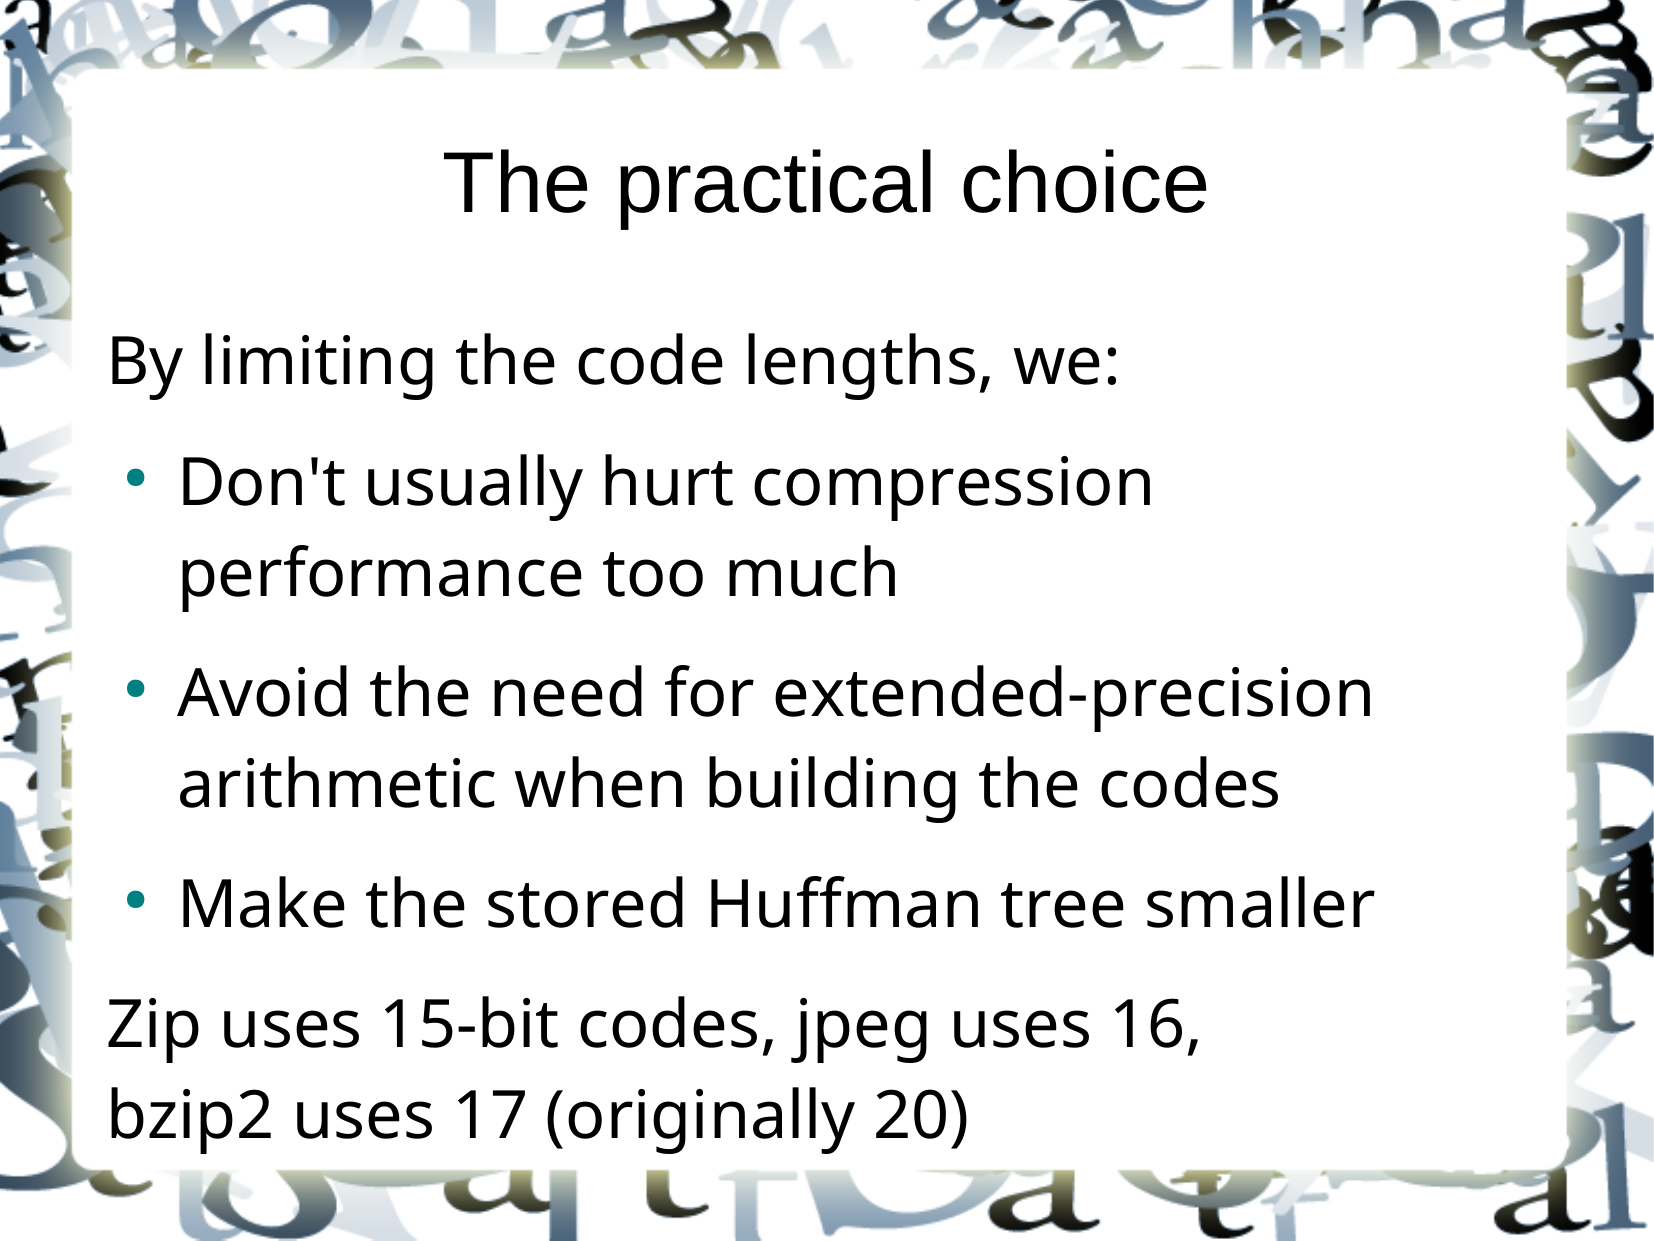

# The practical choice
By limiting the code lengths, we:
Don't usually hurt compression performance too much
Avoid the need for extended-precision arithmetic when building the codes
Make the stored Huffman tree smaller
Zip uses 15-bit codes, jpeg uses 16,
bzip2 uses 17 (originally 20)